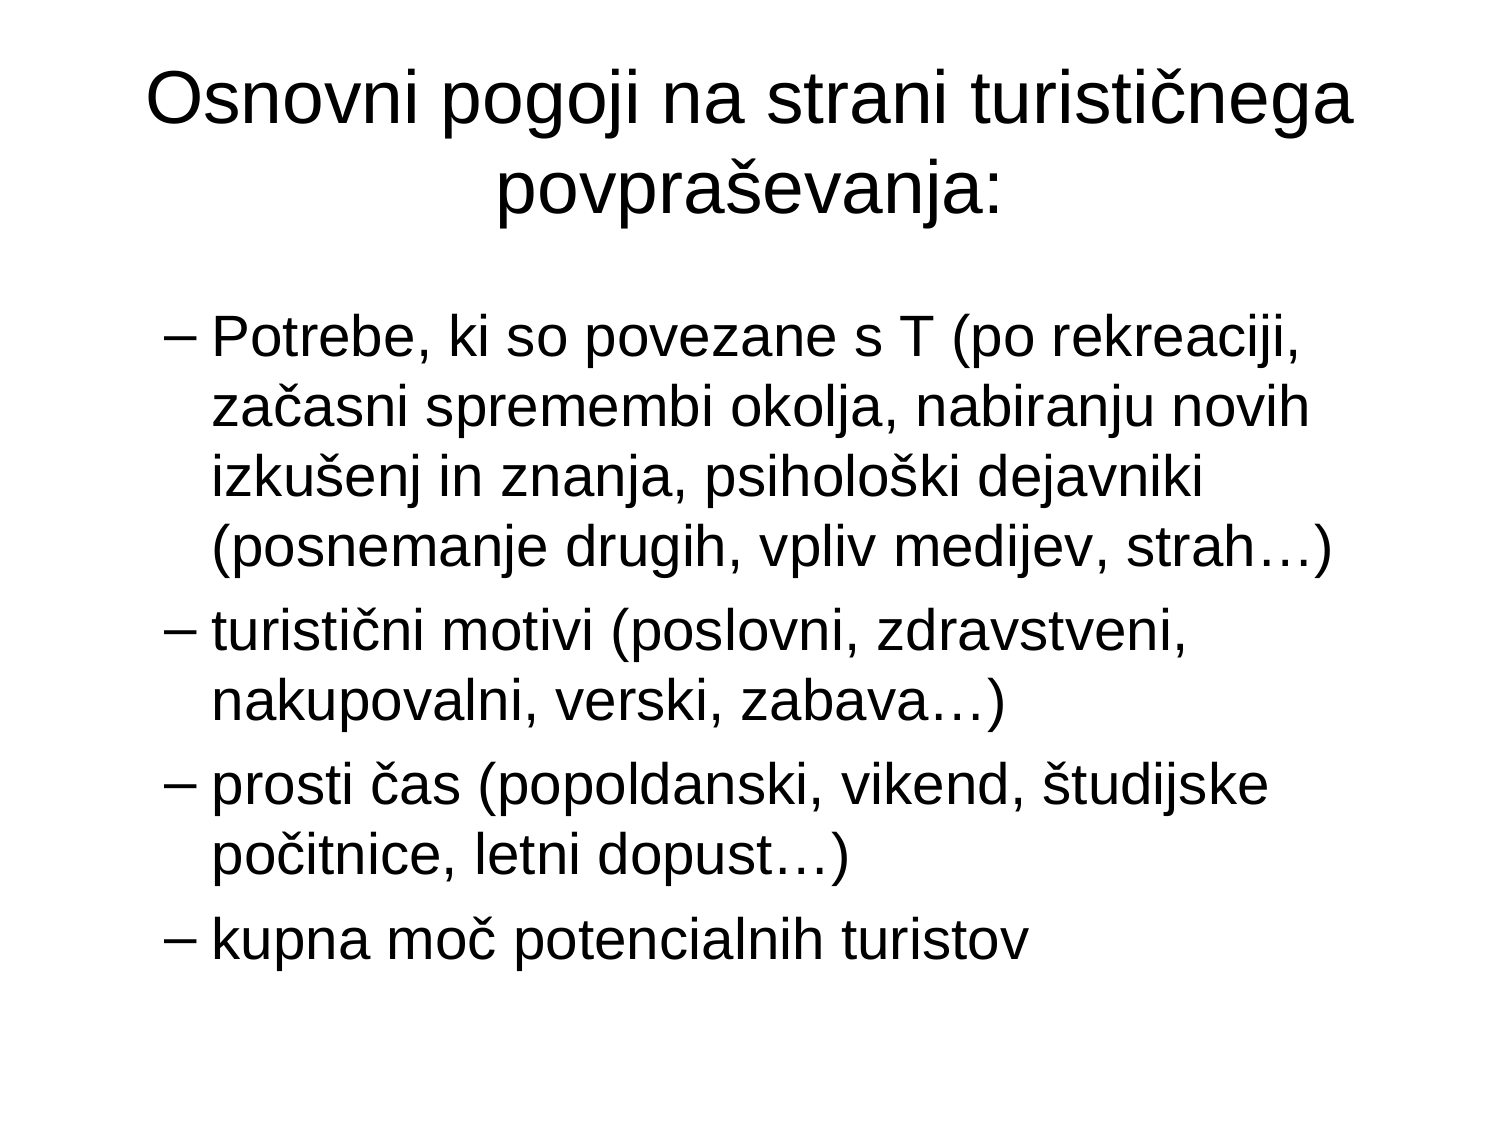

# Osnovni pogoji na strani turističnega povpraševanja:
Potrebe, ki so povezane s T (po rekreaciji, začasni spremembi okolja, nabiranju novih izkušenj in znanja, psihološki dejavniki (posnemanje drugih, vpliv medijev, strah…)
turistični motivi (poslovni, zdravstveni, nakupovalni, verski, zabava…)
prosti čas (popoldanski, vikend, študijske počitnice, letni dopust…)
kupna moč potencialnih turistov